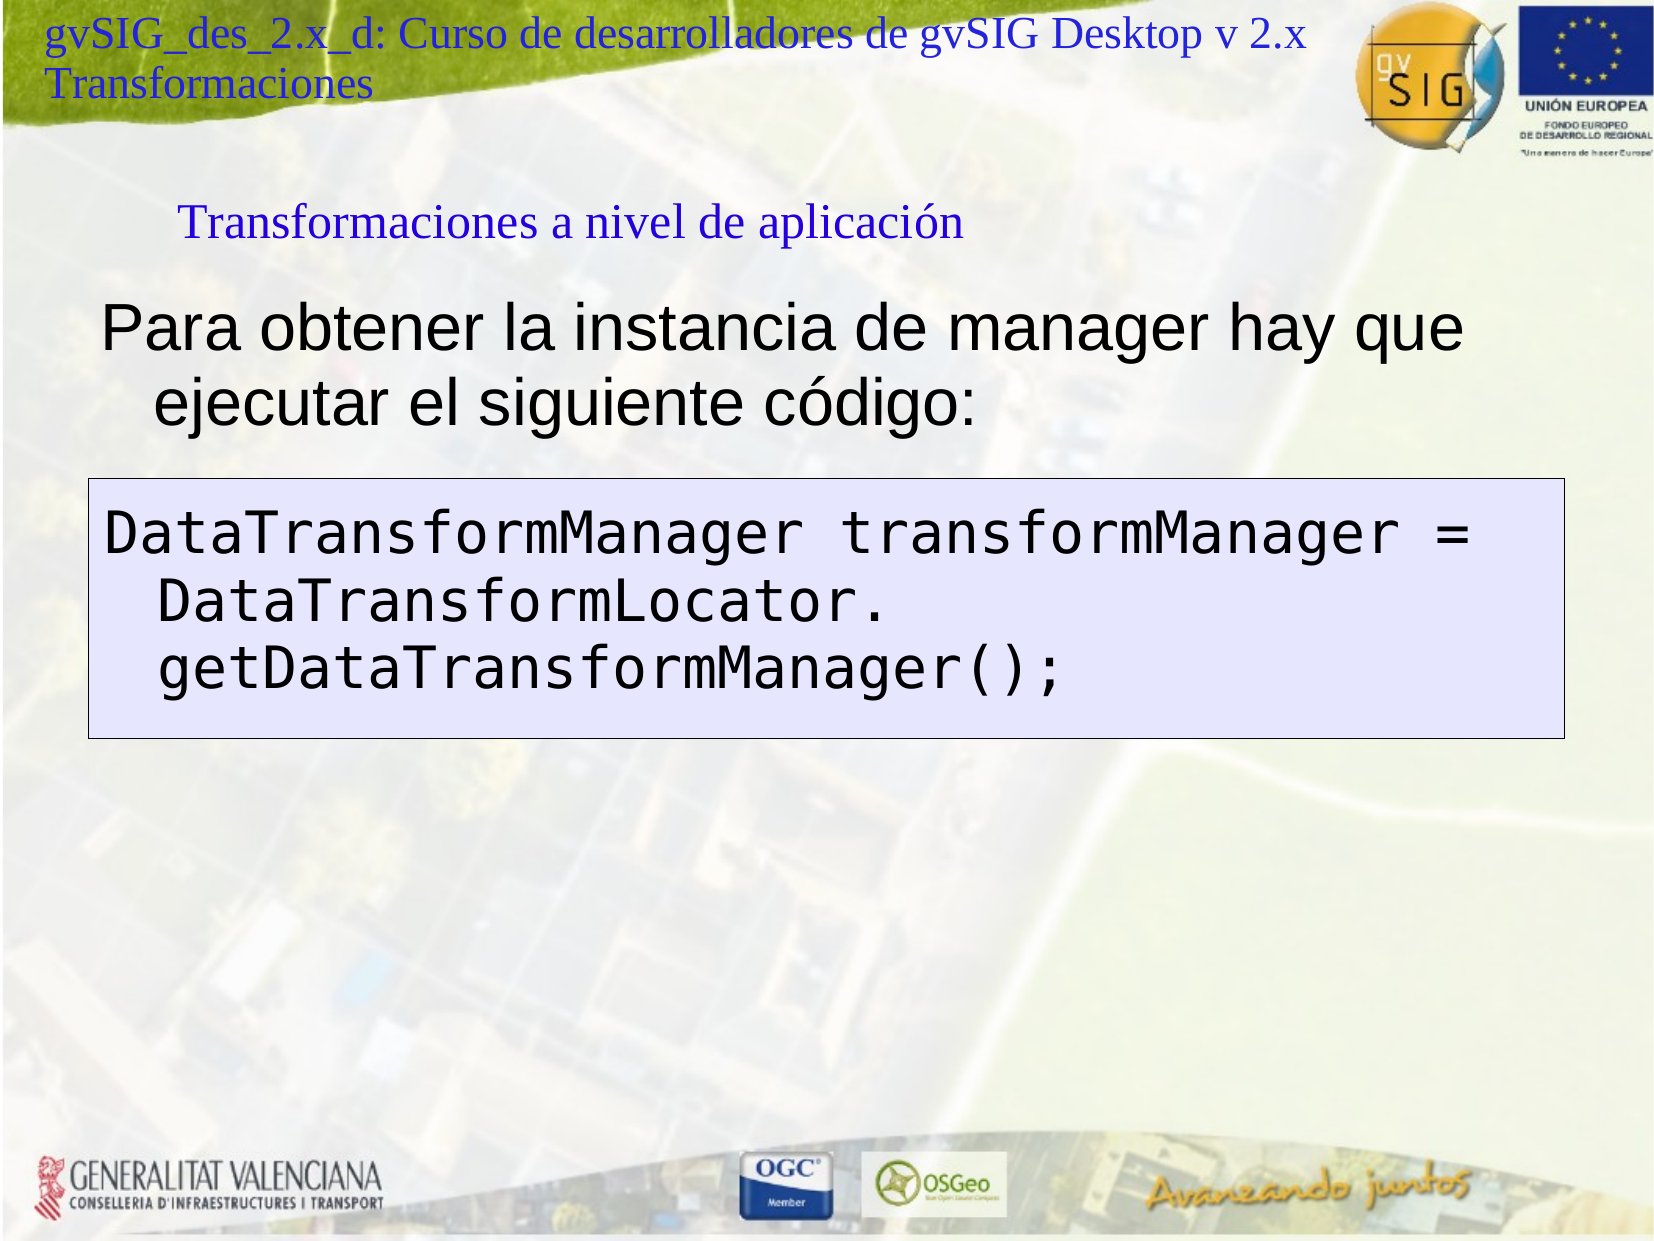

# Transformaciones a nivel de aplicación
Para obtener la instancia de manager hay que ejecutar el siguiente código:
DataTransformManager transformManager = DataTransformLocator. getDataTransformManager();